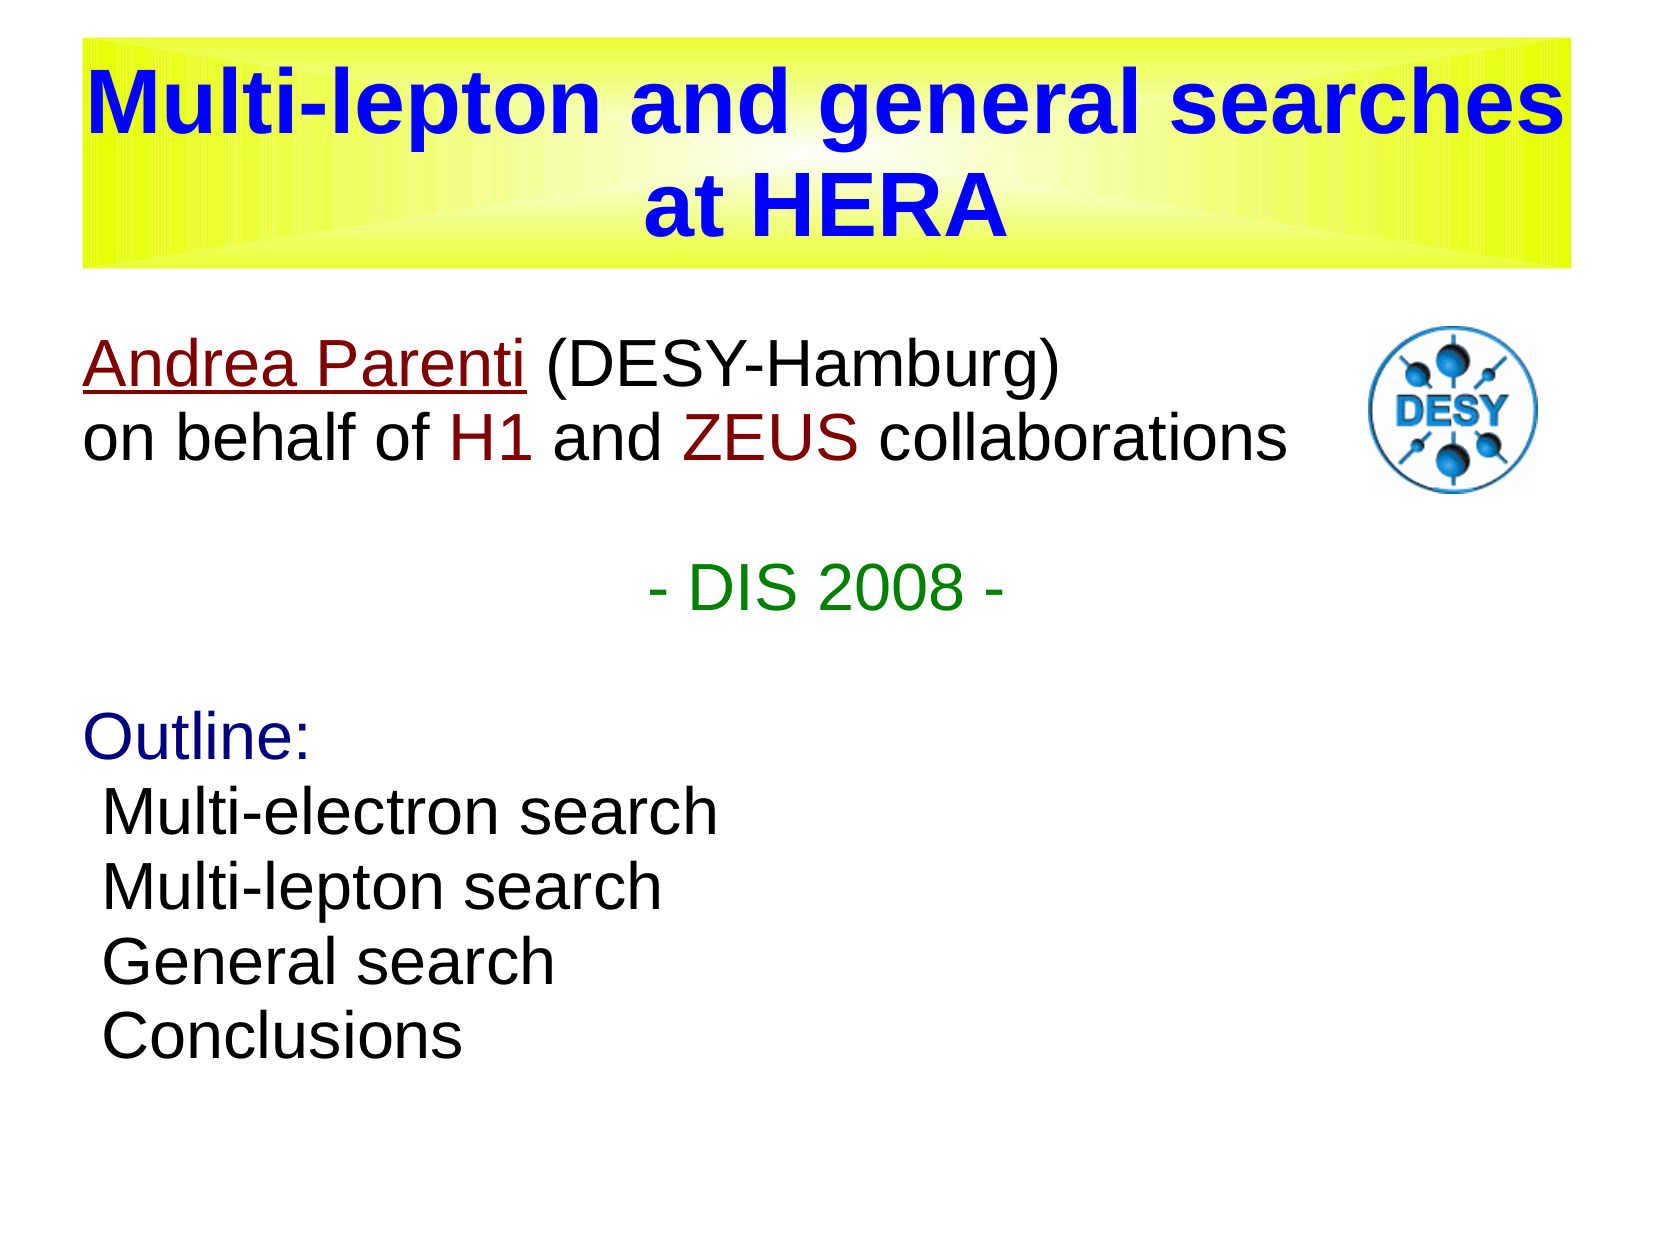

# Multi-lepton and general searches at HERA
Andrea Parenti (DESY-Hamburg)
on behalf of H1 and ZEUS collaborations
- DIS 2008 -
Outline:
 Multi-electron search
 Multi-lepton search
 General search
 Conclusions